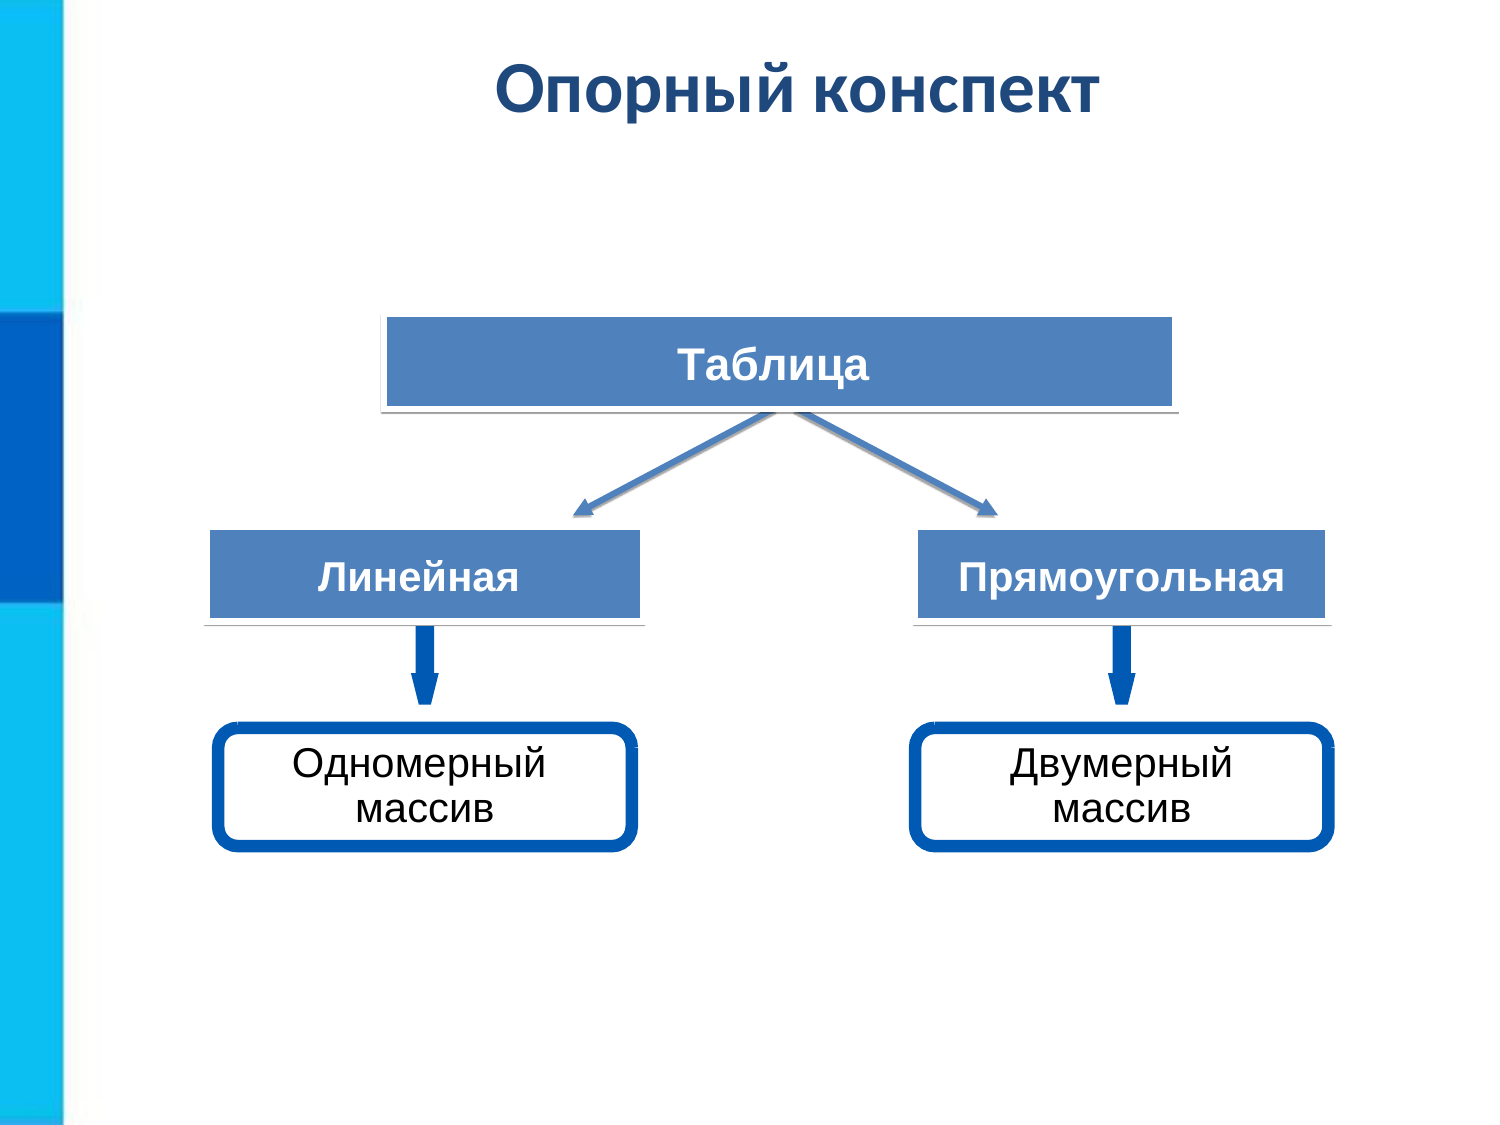

Опорный конспект
Таблица
Линейная
Прямоугольная
Одномерный
массив
Двумерный
массив